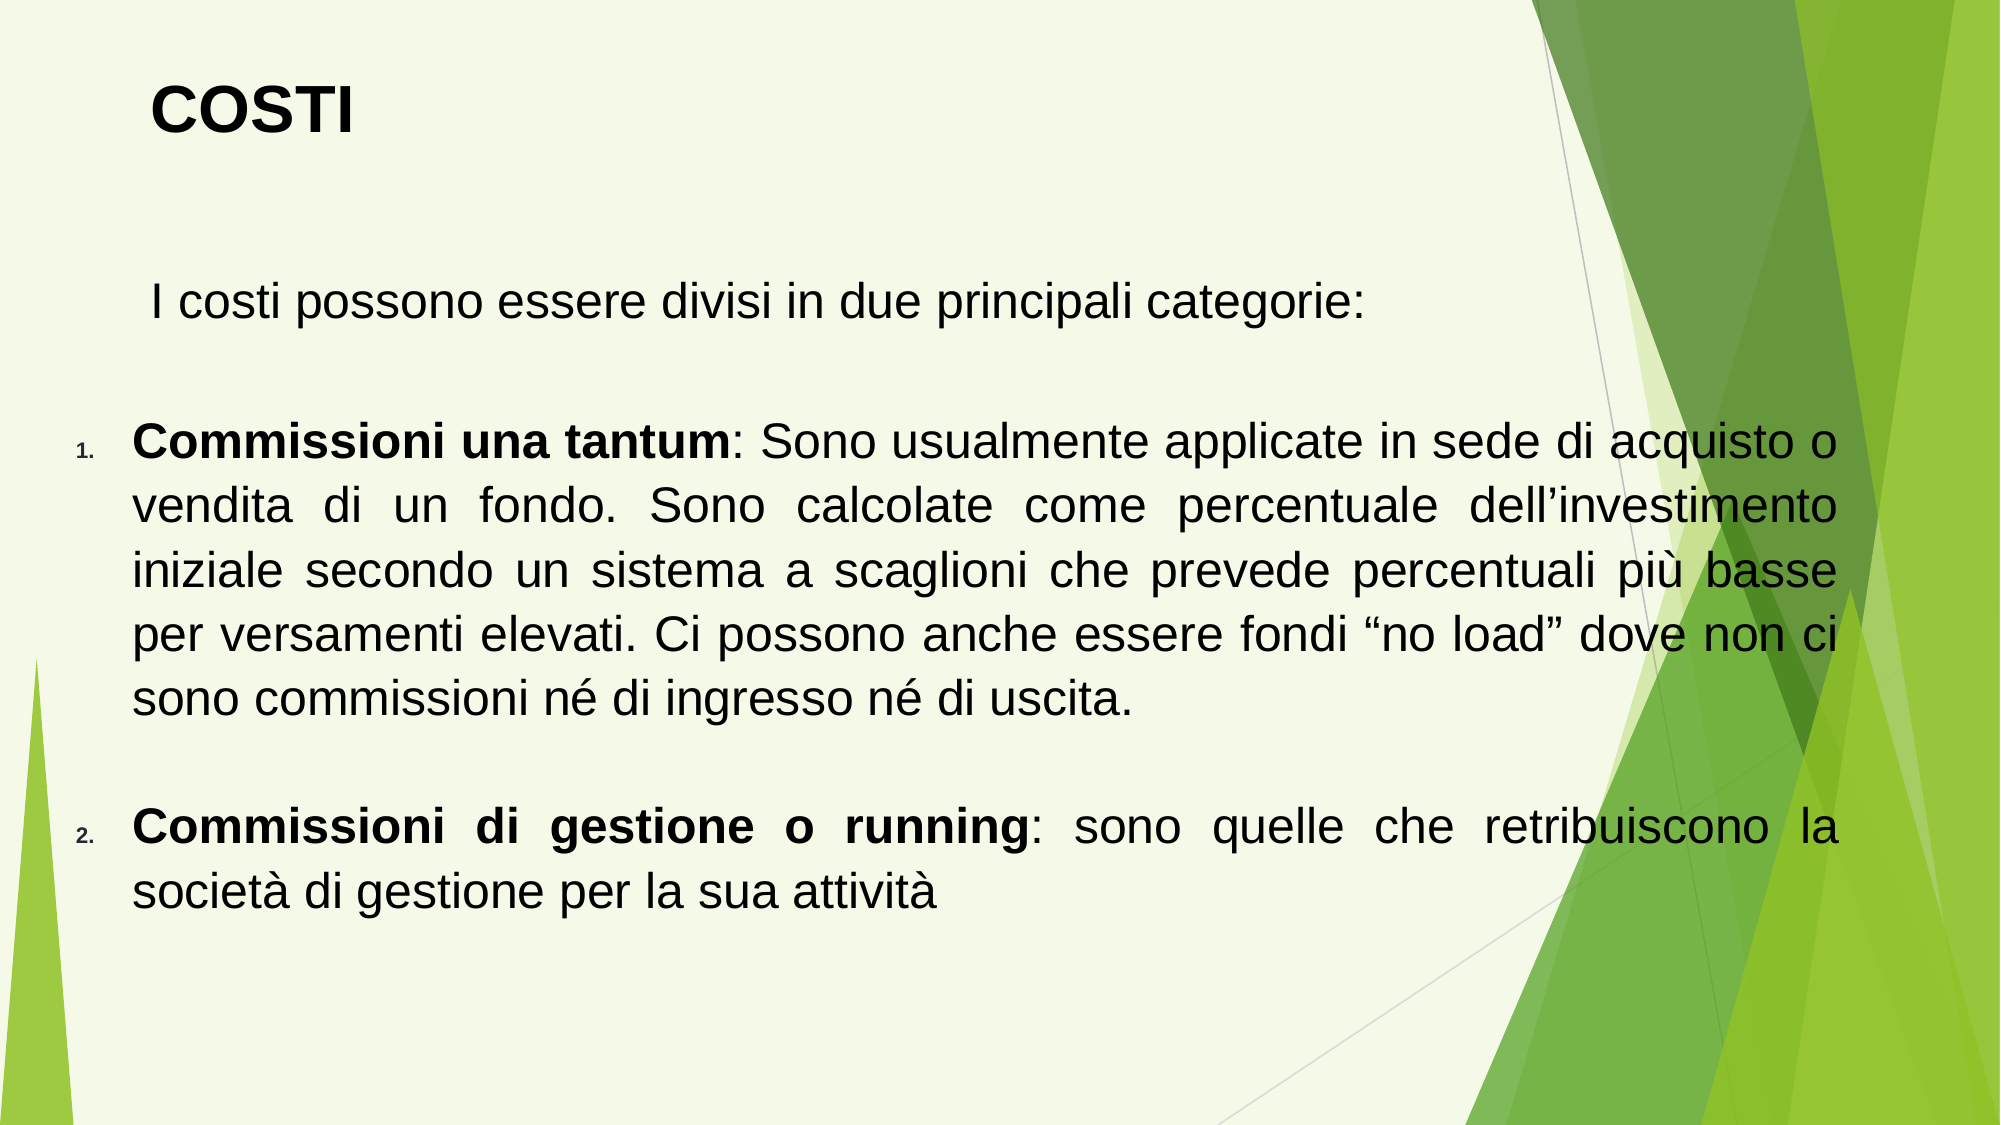

COSTI
I costi possono essere divisi in due principali categorie:
Commissioni una tantum: Sono usualmente applicate in sede di acquisto o vendita di un fondo. Sono calcolate come percentuale dell’investimento iniziale secondo un sistema a scaglioni che prevede percentuali più basse per versamenti elevati. Ci possono anche essere fondi “no load” dove non ci sono commissioni né di ingresso né di uscita.
Commissioni di gestione o running: sono quelle che retribuiscono la società di gestione per la sua attività